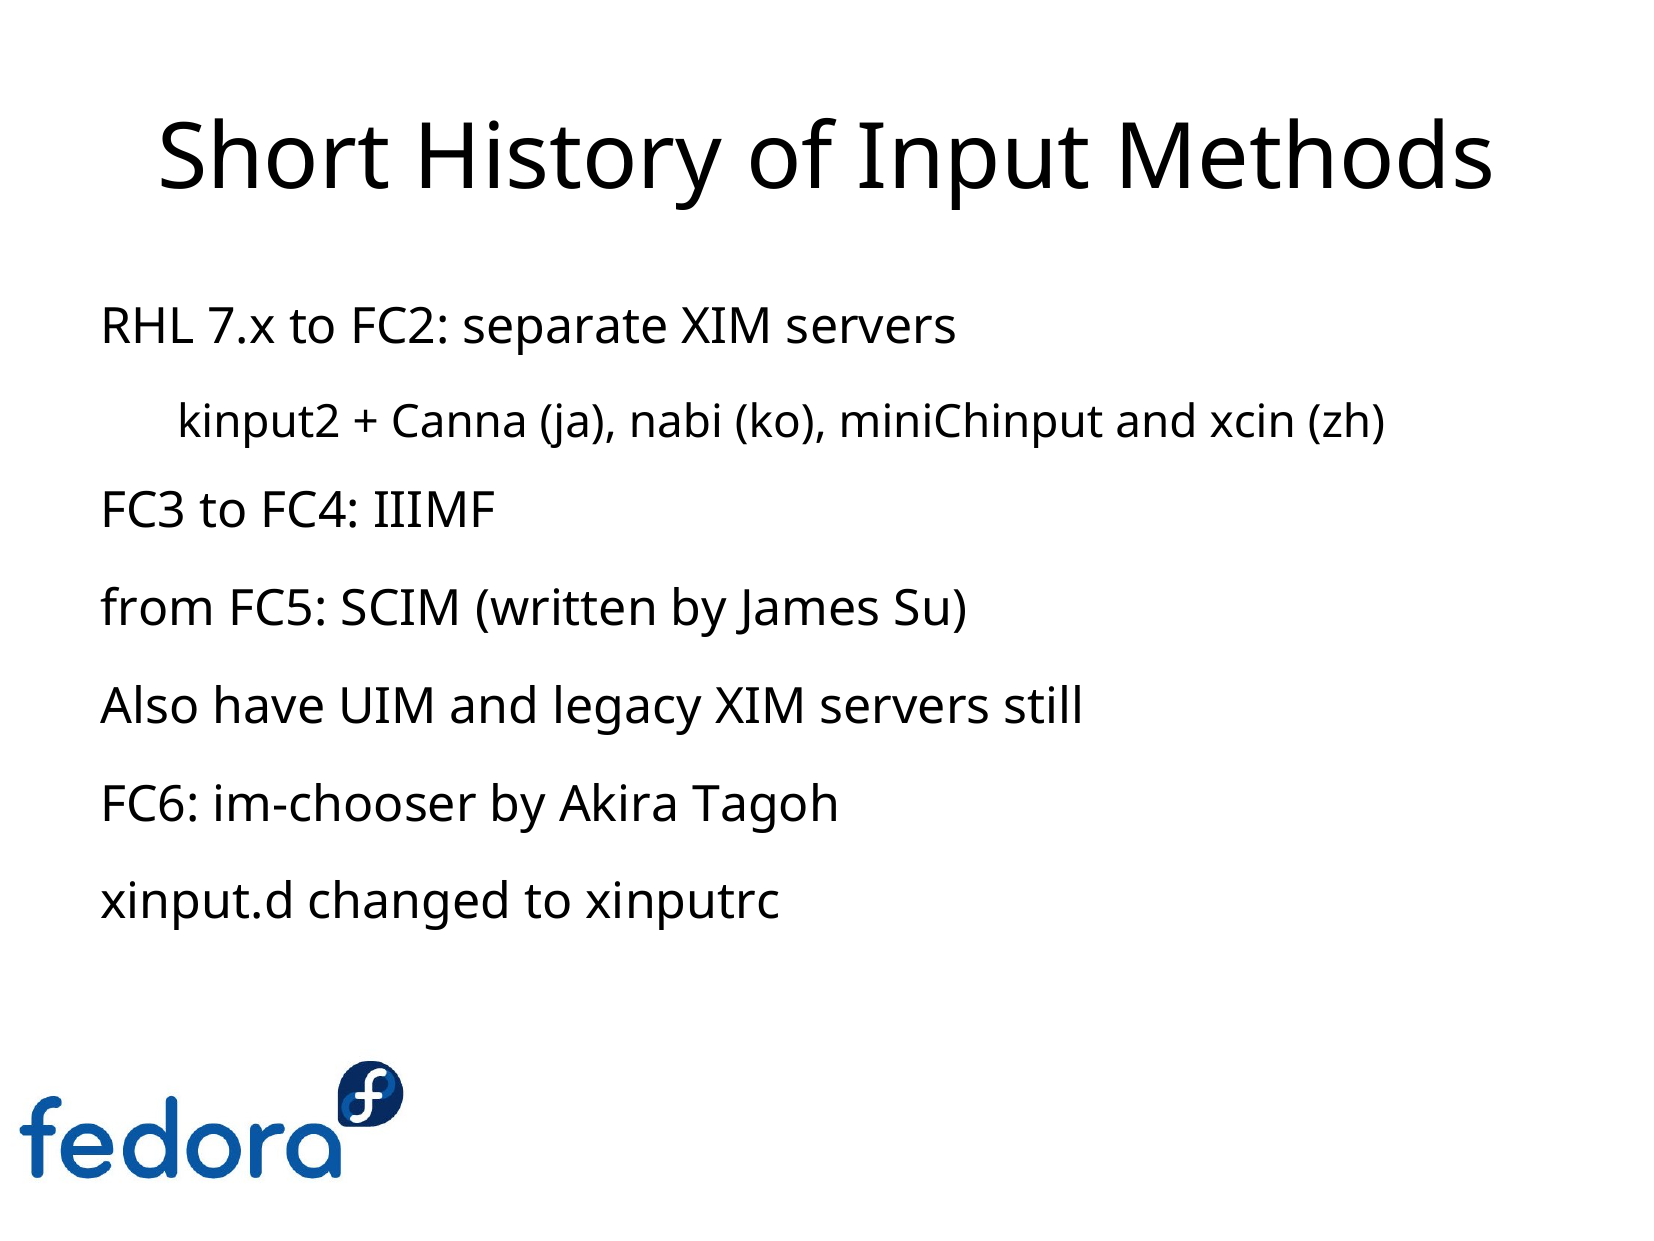

# Short History of Input Methods
RHL 7.x to FC2: separate XIM servers
kinput2 + Canna (ja), nabi (ko), miniChinput and xcin (zh)
FC3 to FC4: IIIMF
from FC5: SCIM (written by James Su)
Also have UIM and legacy XIM servers still
FC6: im-chooser by Akira Tagoh
xinput.d changed to xinputrc